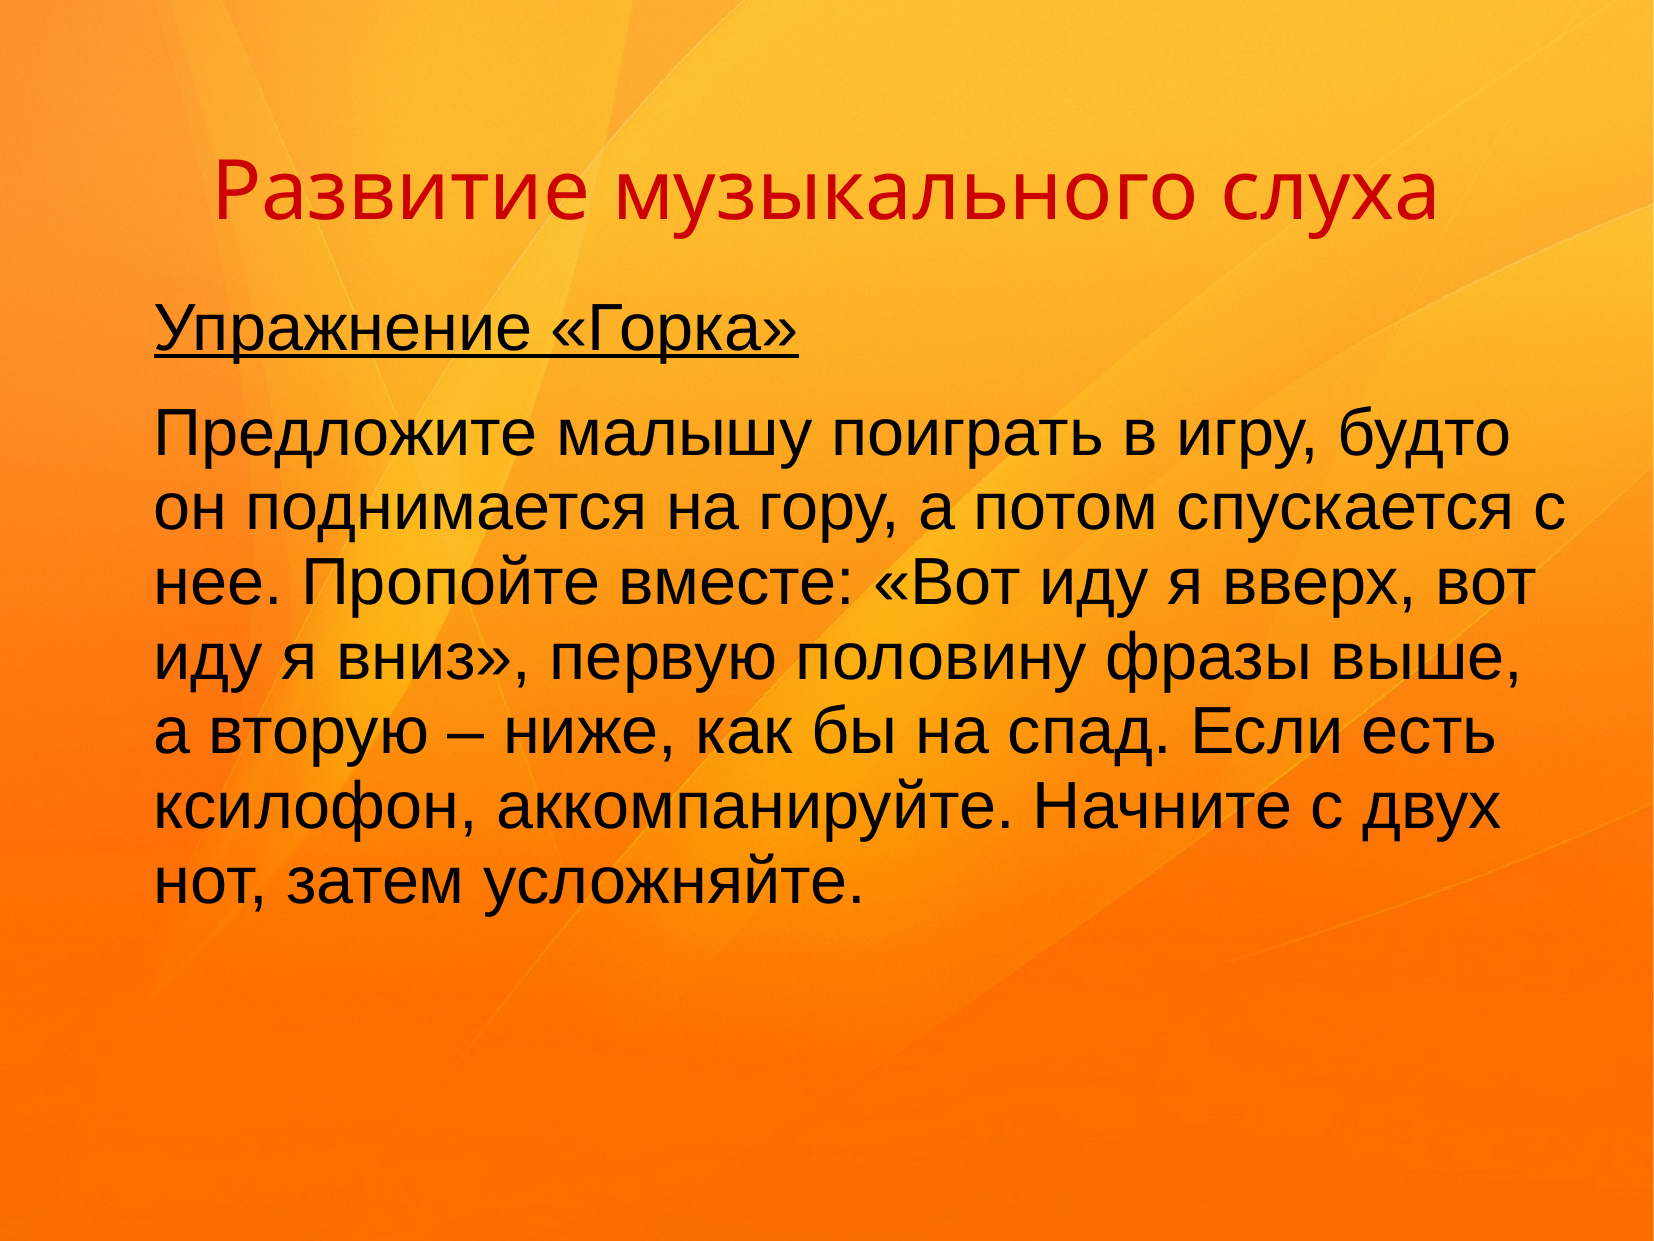

# Развитие музыкального слуха
Упражнение «Горка»
Предложите малышу поиграть в игру, будто он поднимается на гору, а потом спускается с нее. Пропойте вместе: «Вот иду я вверх, вот иду я вниз», первую половину фразы выше, а вторую – ниже, как бы на спад. Если есть ксилофон, аккомпанируйте. Начните с двух нот, затем усложняйте.